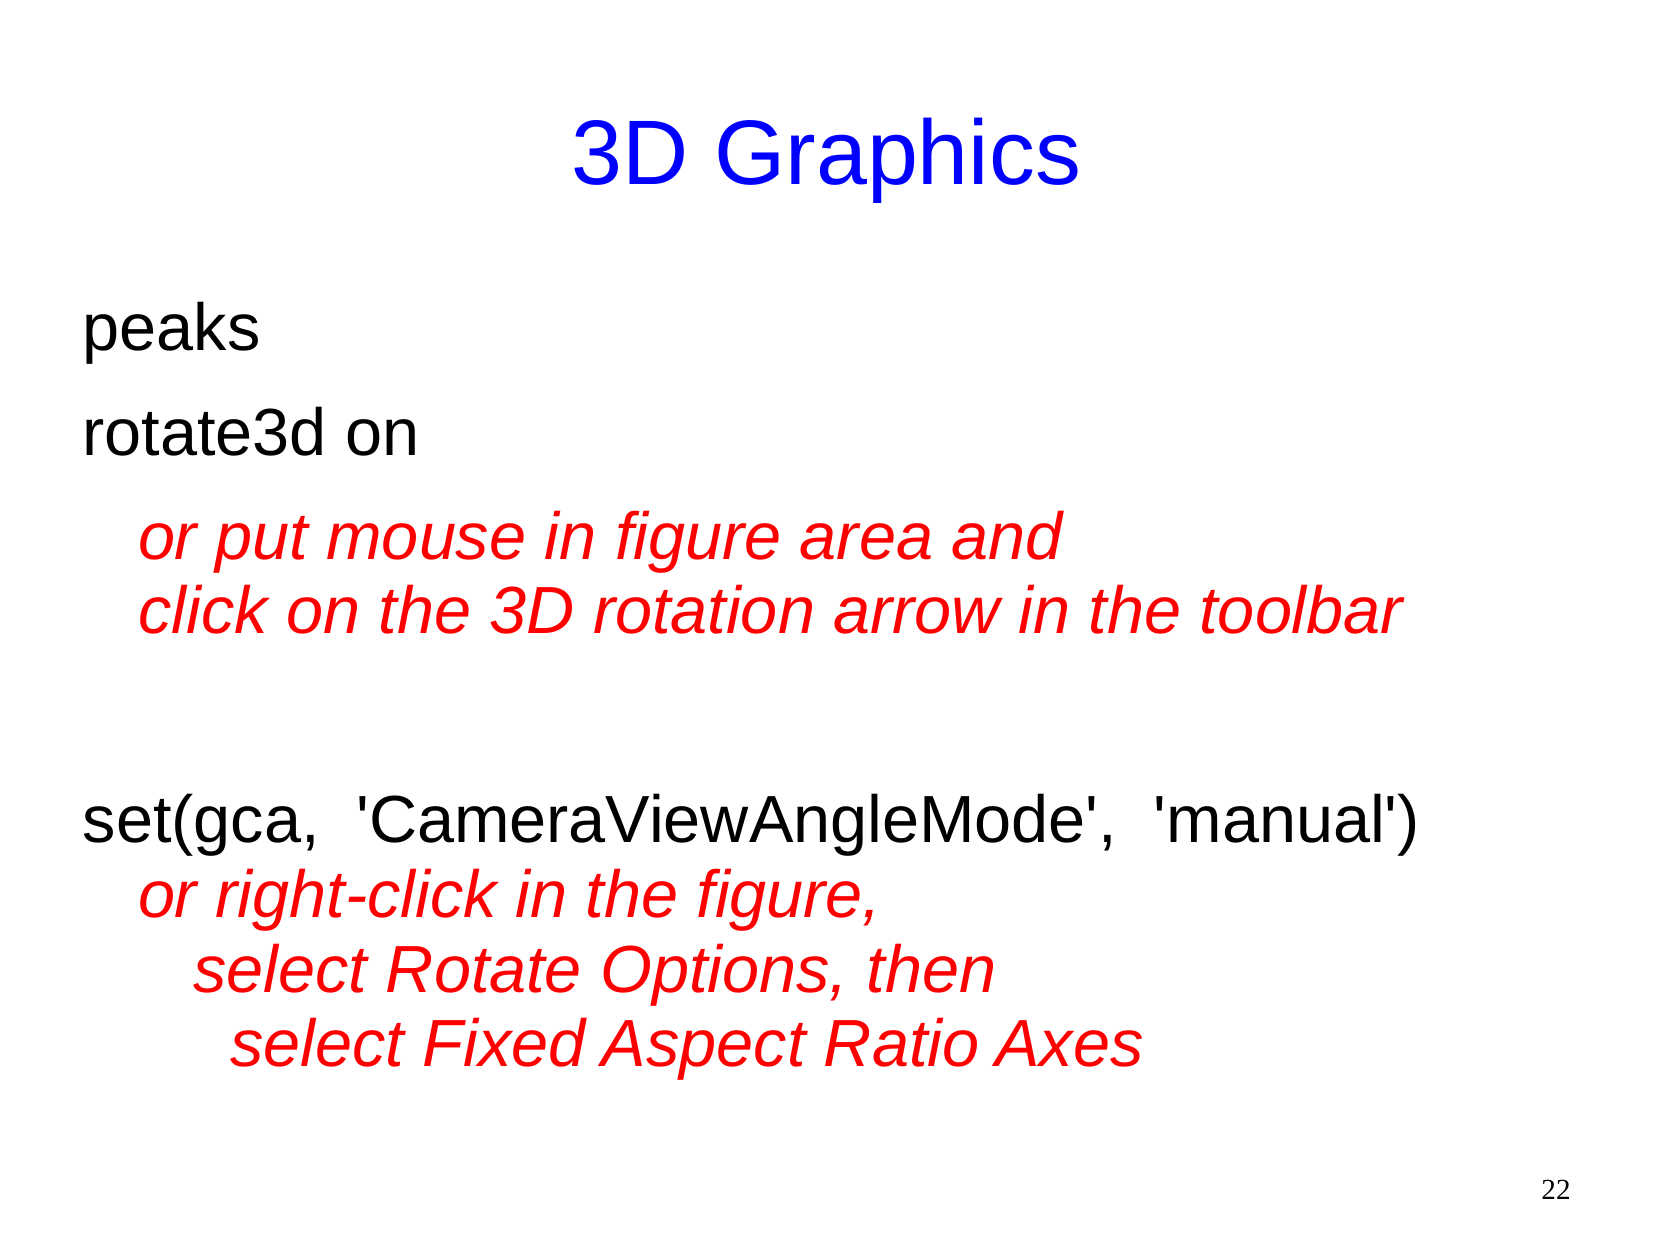

# 3D Graphics
peaks
rotate3d on
 or put mouse in figure area and
 click on the 3D rotation arrow in the toolbar
set(gca, 'CameraViewAngleMode', 'manual')
 or right-click in the figure,
 select Rotate Options, then
 select Fixed Aspect Ratio Axes
22